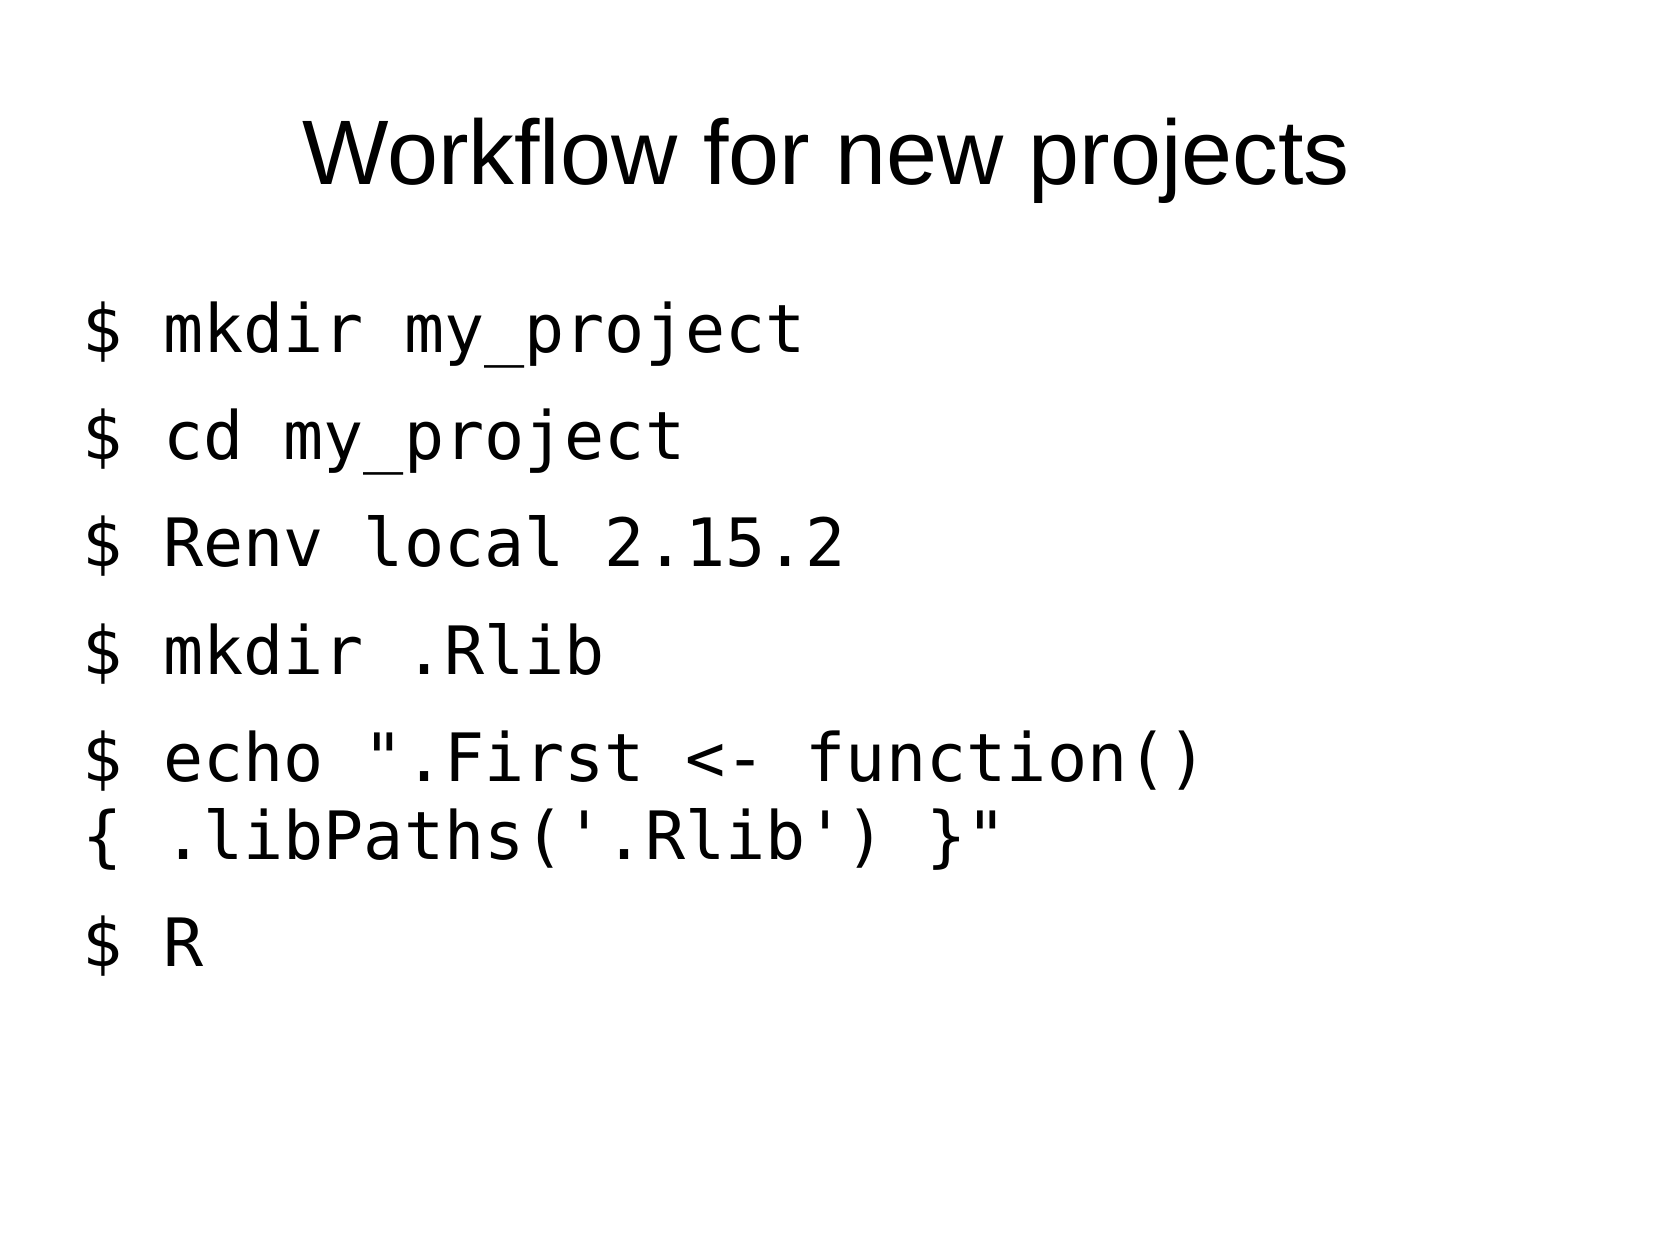

# Workflow for new projects
$ mkdir my_project
$ cd my_project
$ Renv local 2.15.2
$ mkdir .Rlib
$ echo ".First <- function() { .libPaths('.Rlib') }"
$ R